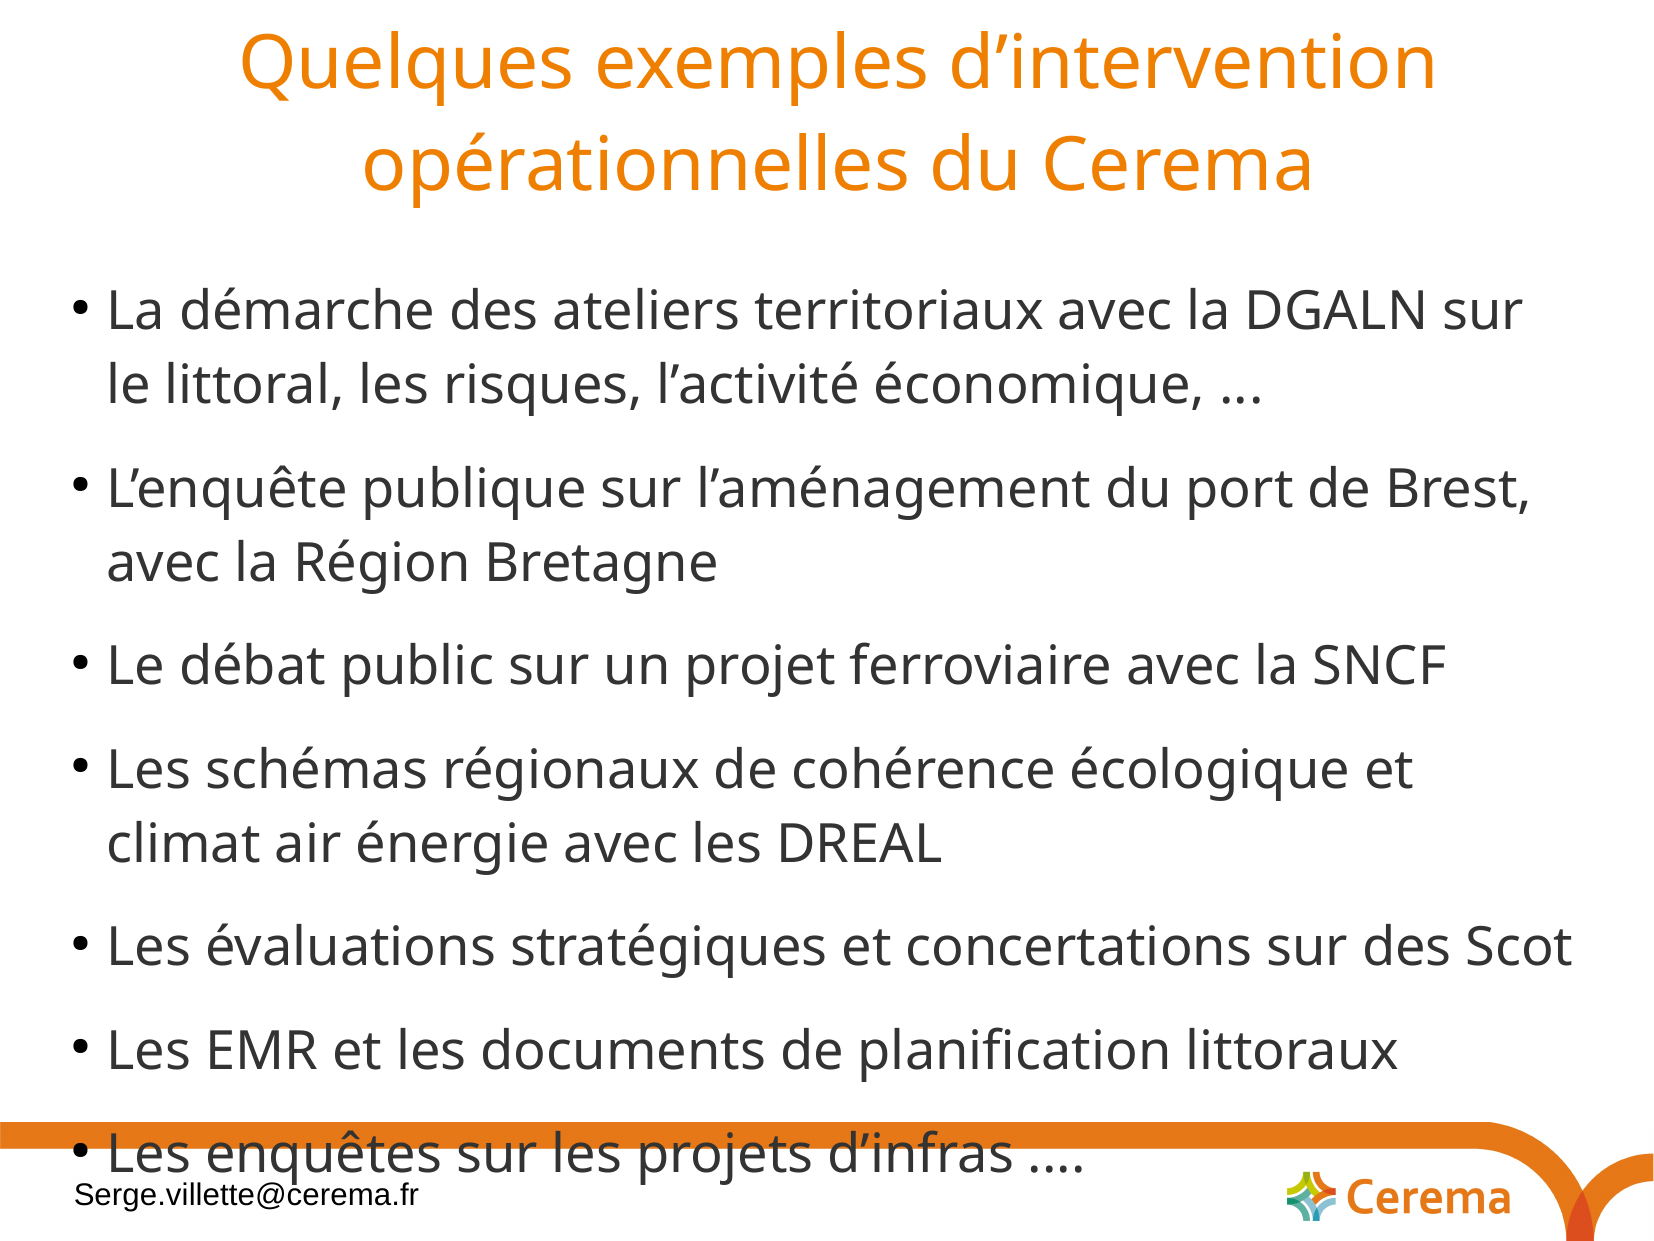

Quelques exemples d’intervention opérationnelles du Cerema
# La démarche des ateliers territoriaux avec la DGALN sur le littoral, les risques, l’activité économique, ...
L’enquête publique sur l’aménagement du port de Brest, avec la Région Bretagne
Le débat public sur un projet ferroviaire avec la SNCF
Les schémas régionaux de cohérence écologique et climat air énergie avec les DREAL
Les évaluations stratégiques et concertations sur des Scot
Les EMR et les documents de planification littoraux
Les enquêtes sur les projets d’infras ....
Serge.villette@cerema.fr